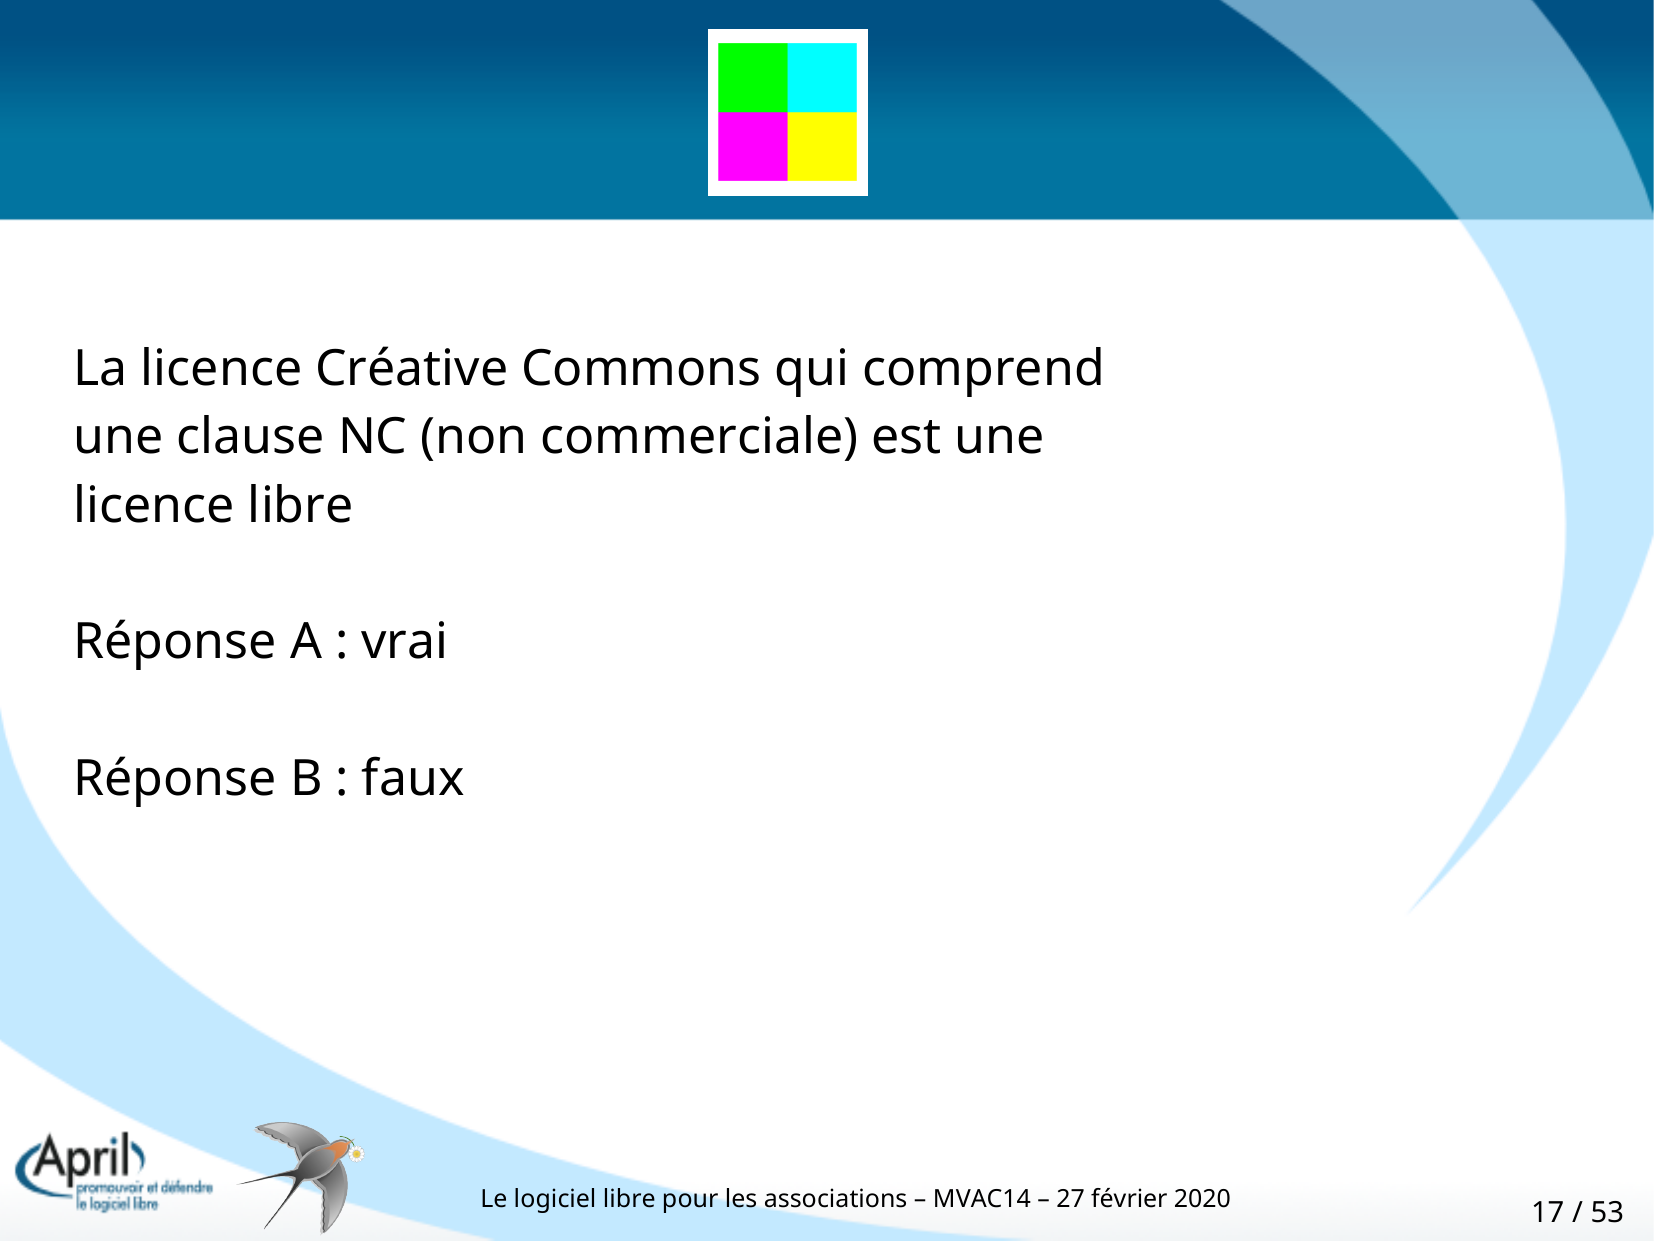

La licence Créative Commons qui comprend
une clause NC (non commerciale) est une
licence libre
Réponse A : vrai
Réponse B : faux
17
POSS 2018